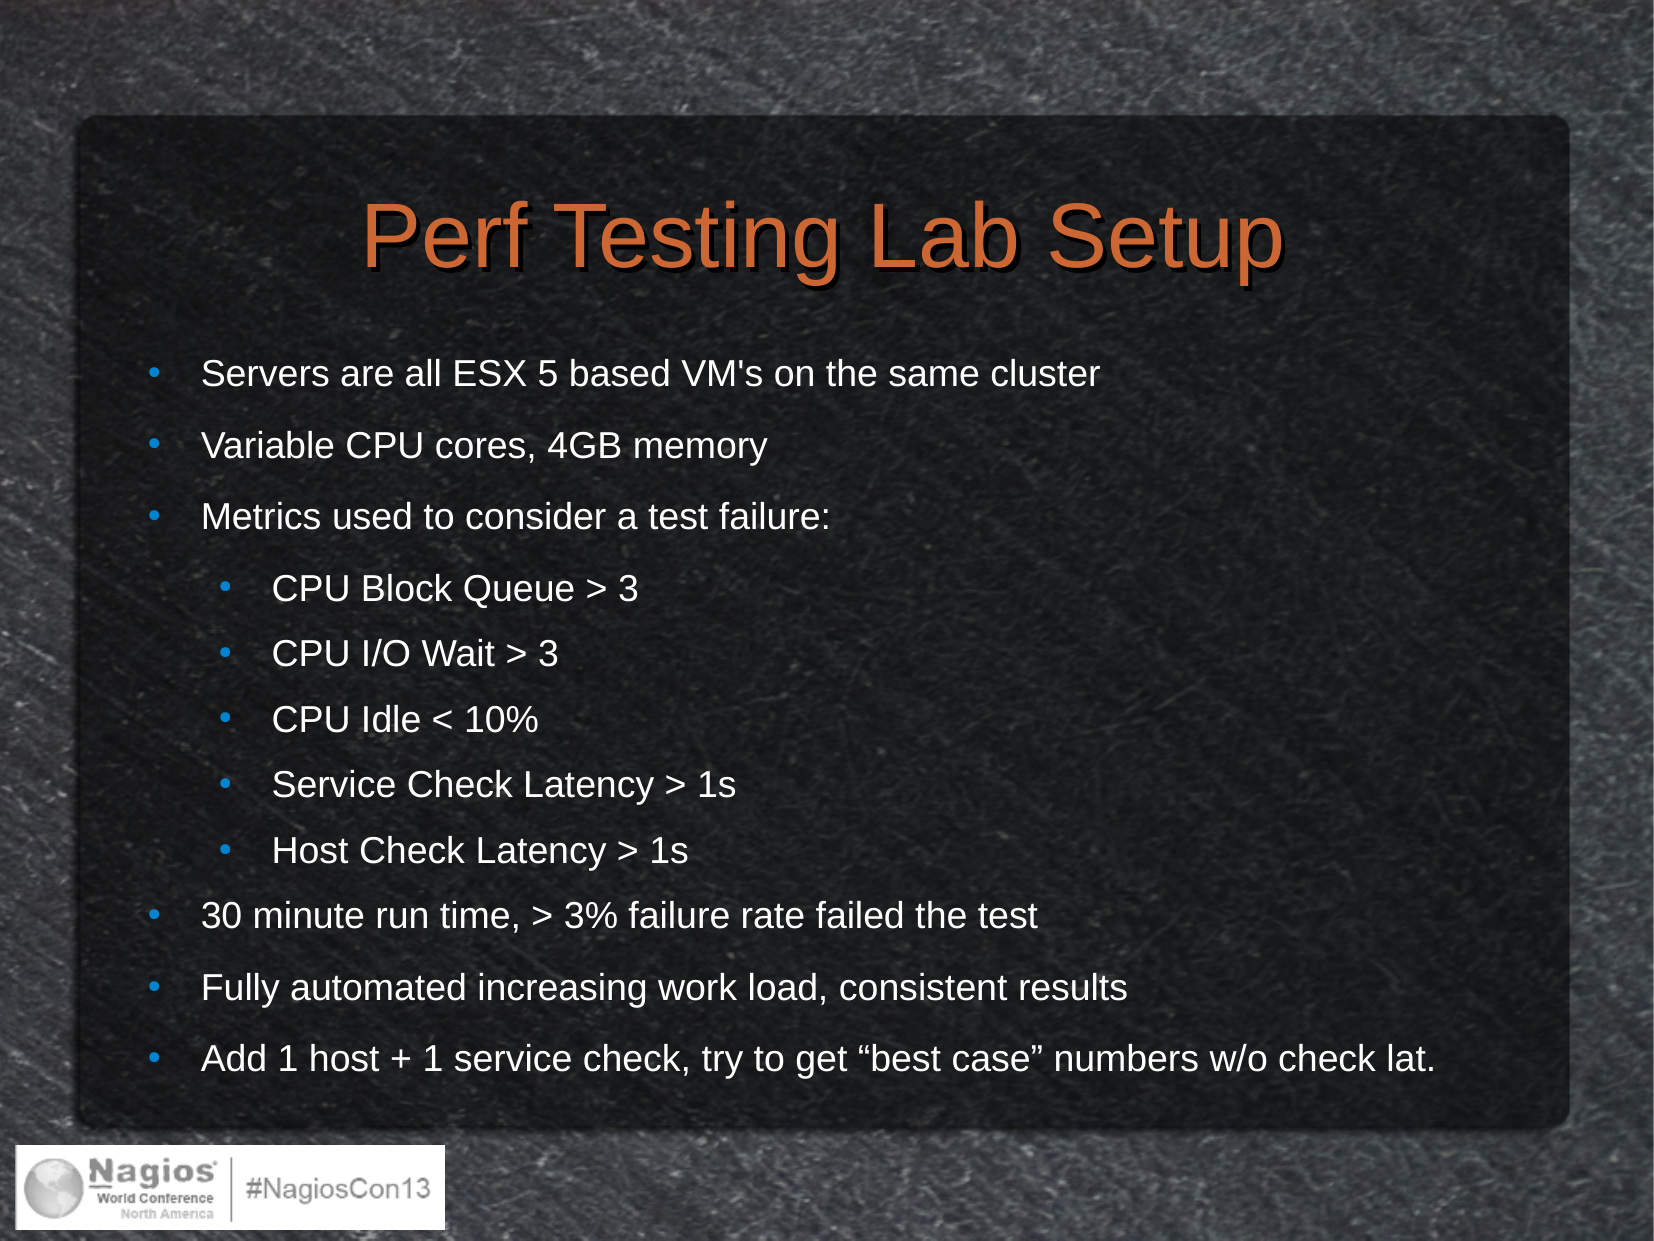

# Perf Testing Lab Setup
Servers are all ESX 5 based VM's on the same cluster
Variable CPU cores, 4GB memory
Metrics used to consider a test failure:
CPU Block Queue > 3
CPU I/O Wait > 3
CPU Idle < 10%
Service Check Latency > 1s
Host Check Latency > 1s
30 minute run time, > 3% failure rate failed the test
Fully automated increasing work load, consistent results
Add 1 host + 1 service check, try to get “best case” numbers w/o check lat.